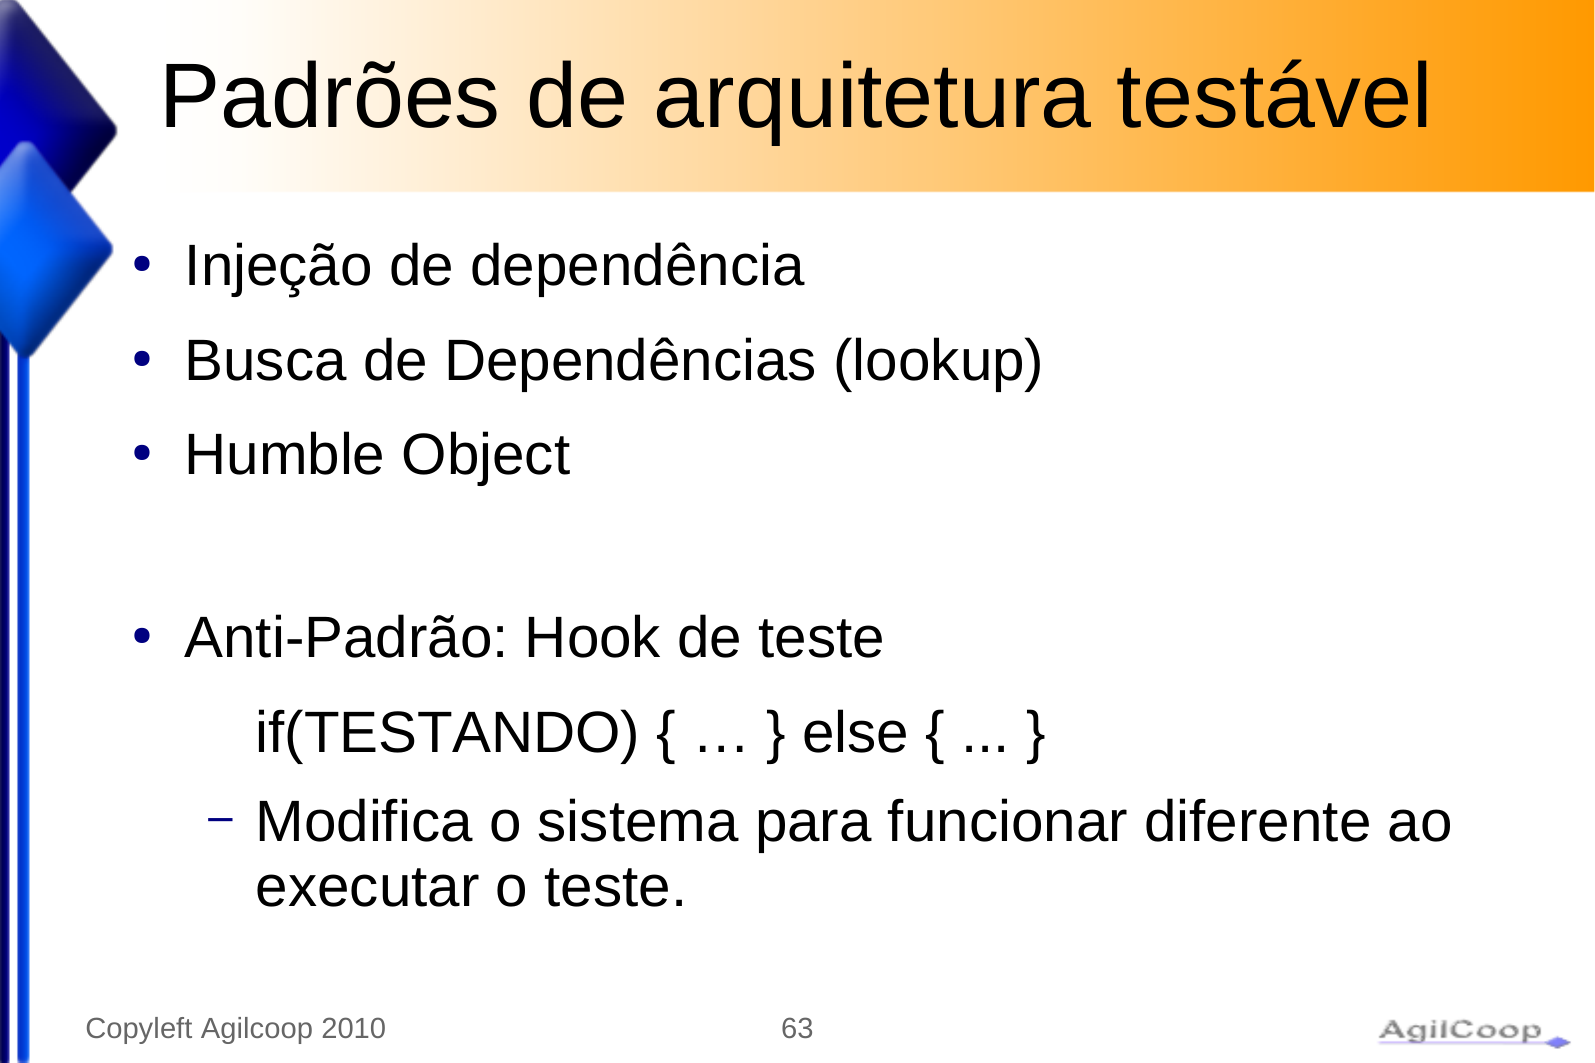

# Padrões de arquitetura testável
Injeção de dependência
Busca de Dependências (lookup)
Humble Object
Anti-Padrão: Hook de teste
if(TESTANDO) { … } else { ... }
Modifica o sistema para funcionar diferente ao executar o teste.
Copyleft Agilcoop 2010
63